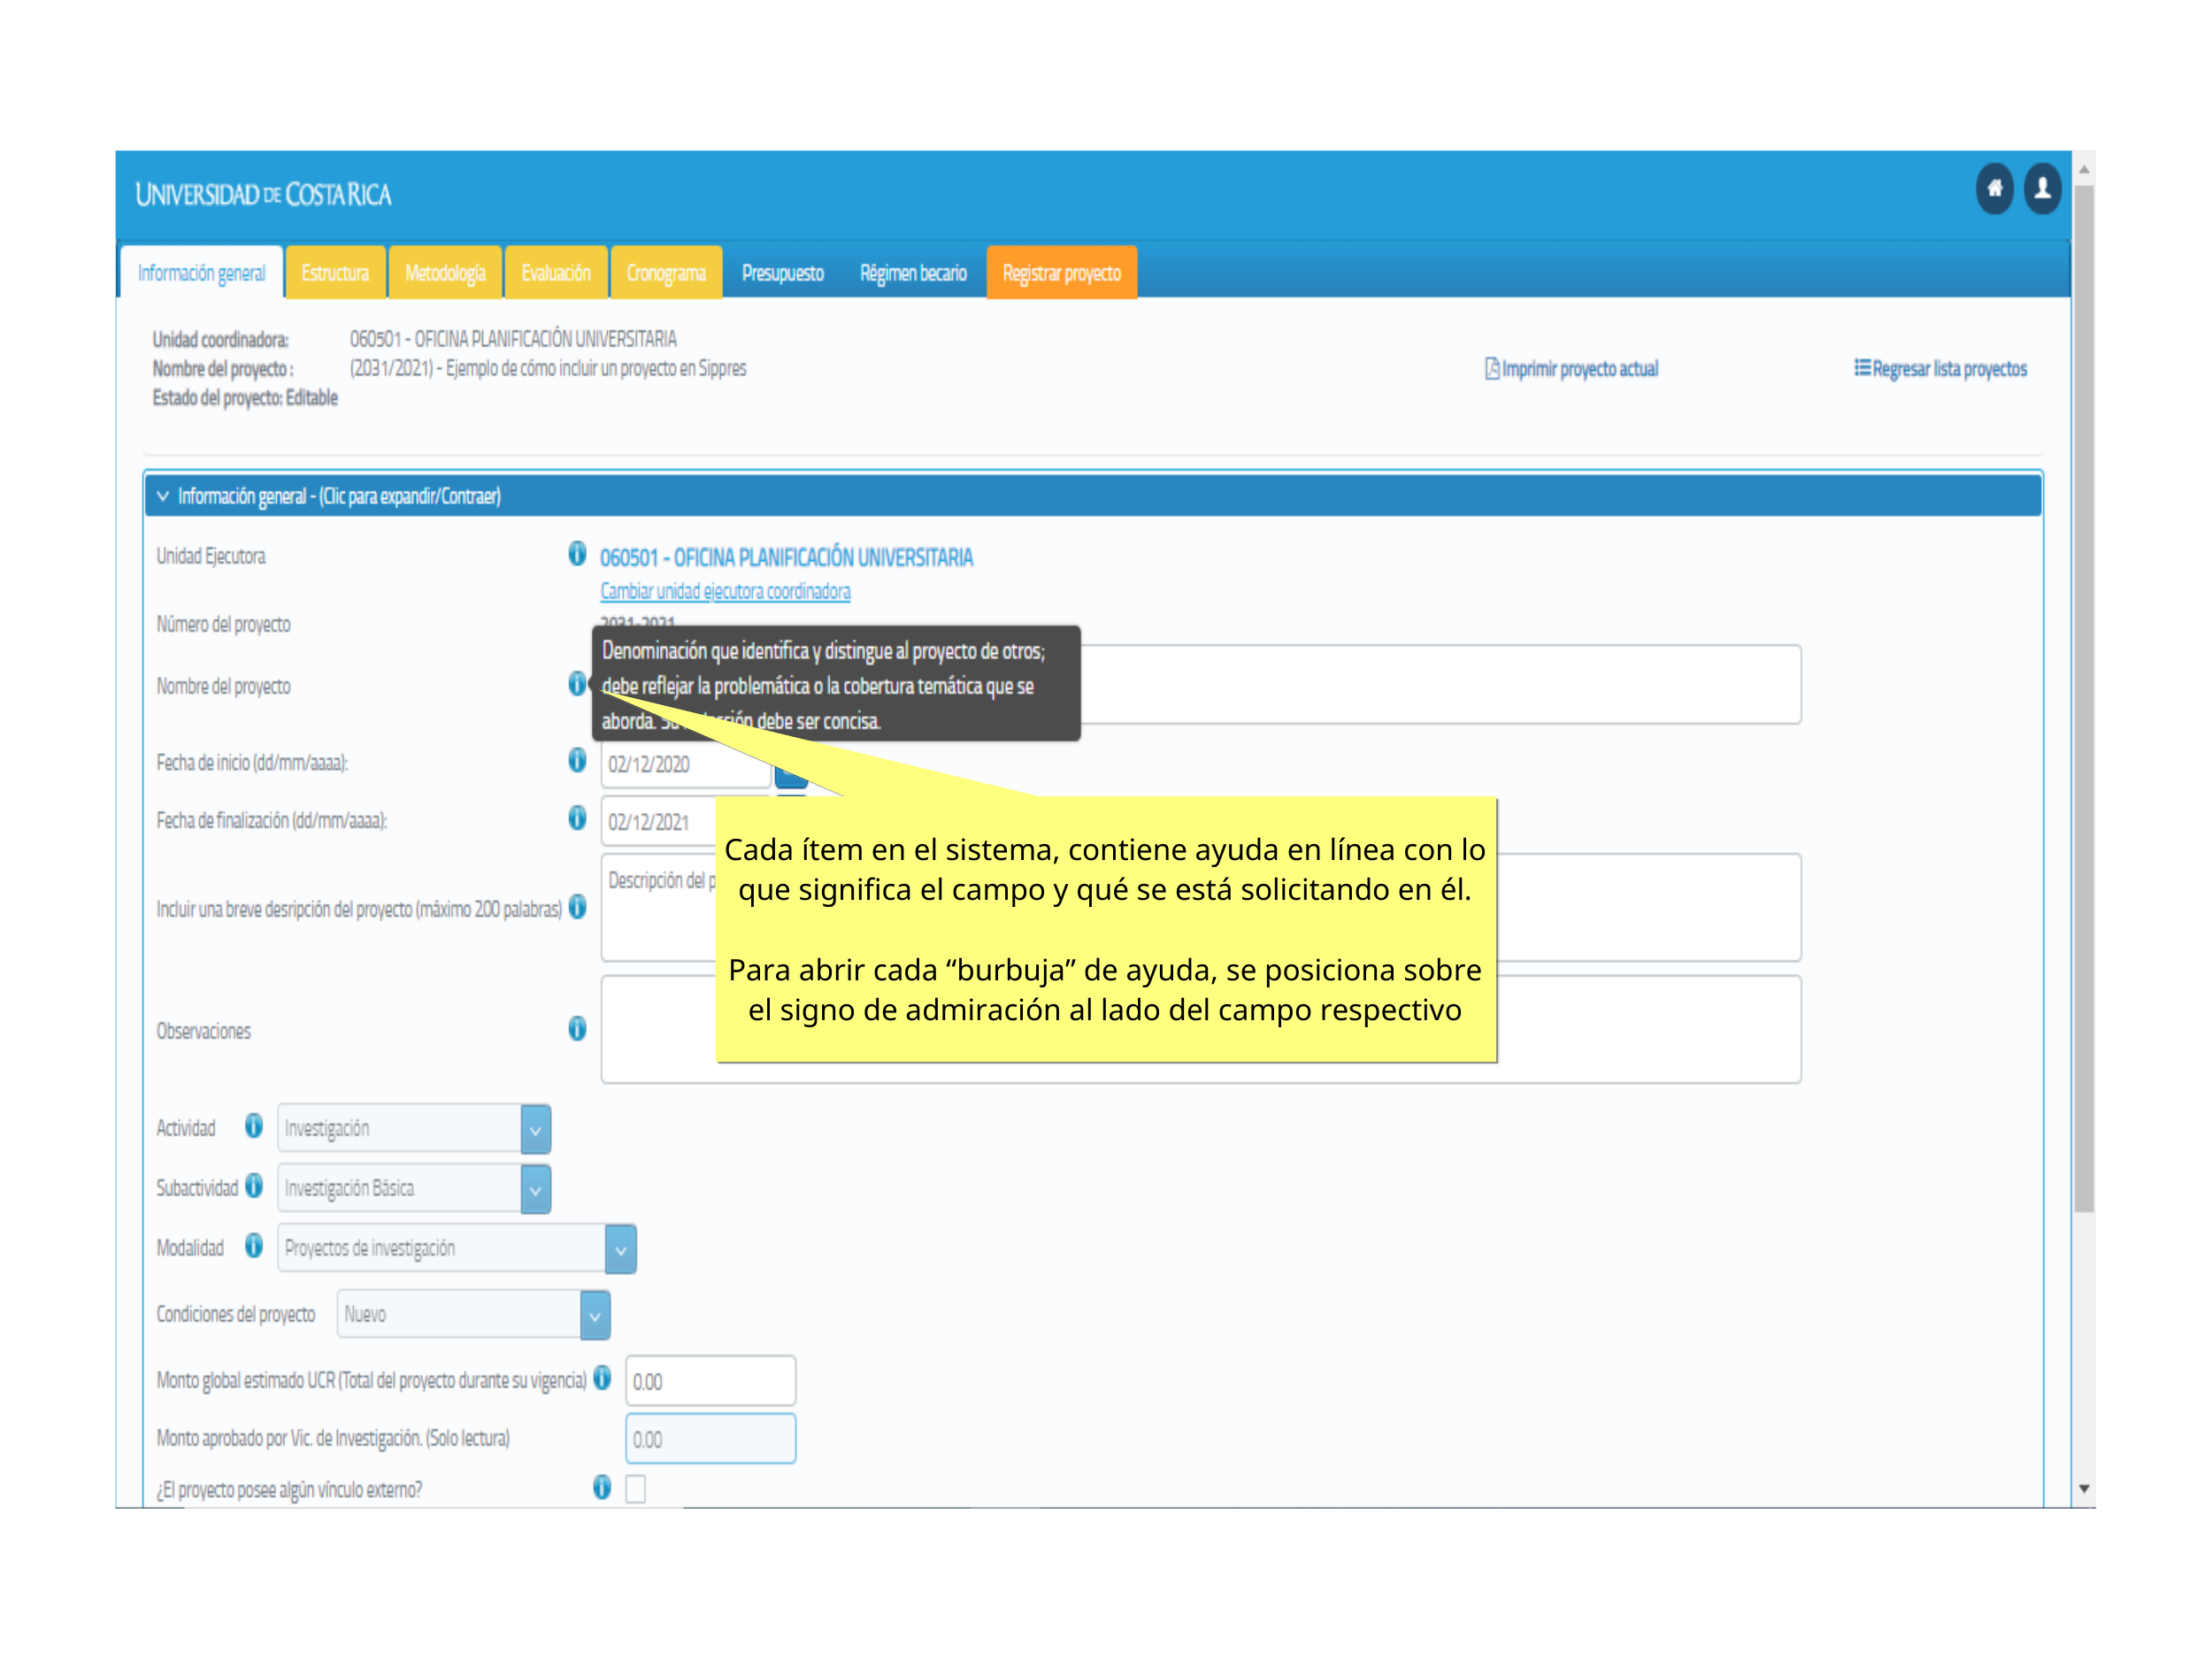

Cada ítem en el sistema, contiene ayuda en línea con lo que significa el campo y qué se está solicitando en él.
Para abrir cada “burbuja” de ayuda, se posiciona sobre el signo de admiración al lado del campo respectivo